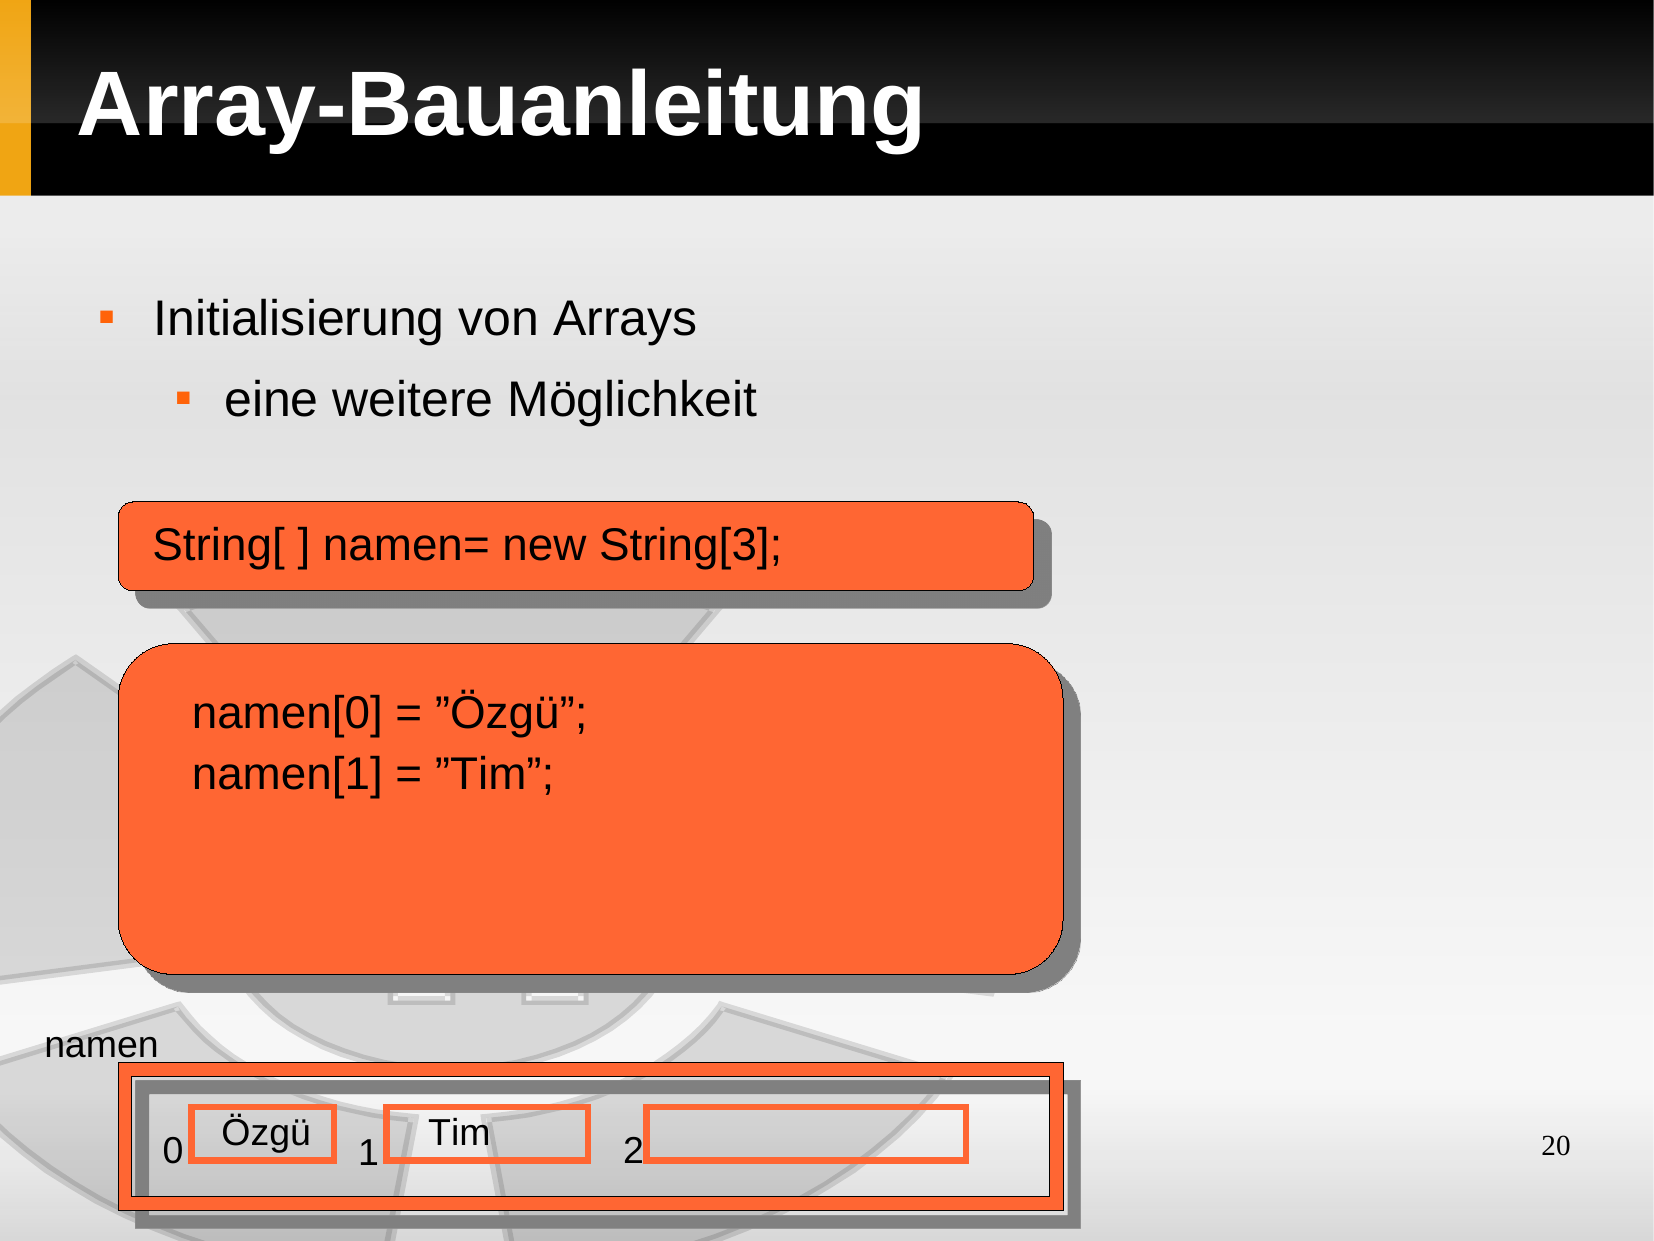

# Array-Bauanleitung
Initialisierung von Arrays
eine weitere Möglichkeit
String[ ] namen= new String[3];
namen[0] = ”Özgü”;
namen[1] = ”Tim”;
namen
Özgü
Tim
0
2
1
20